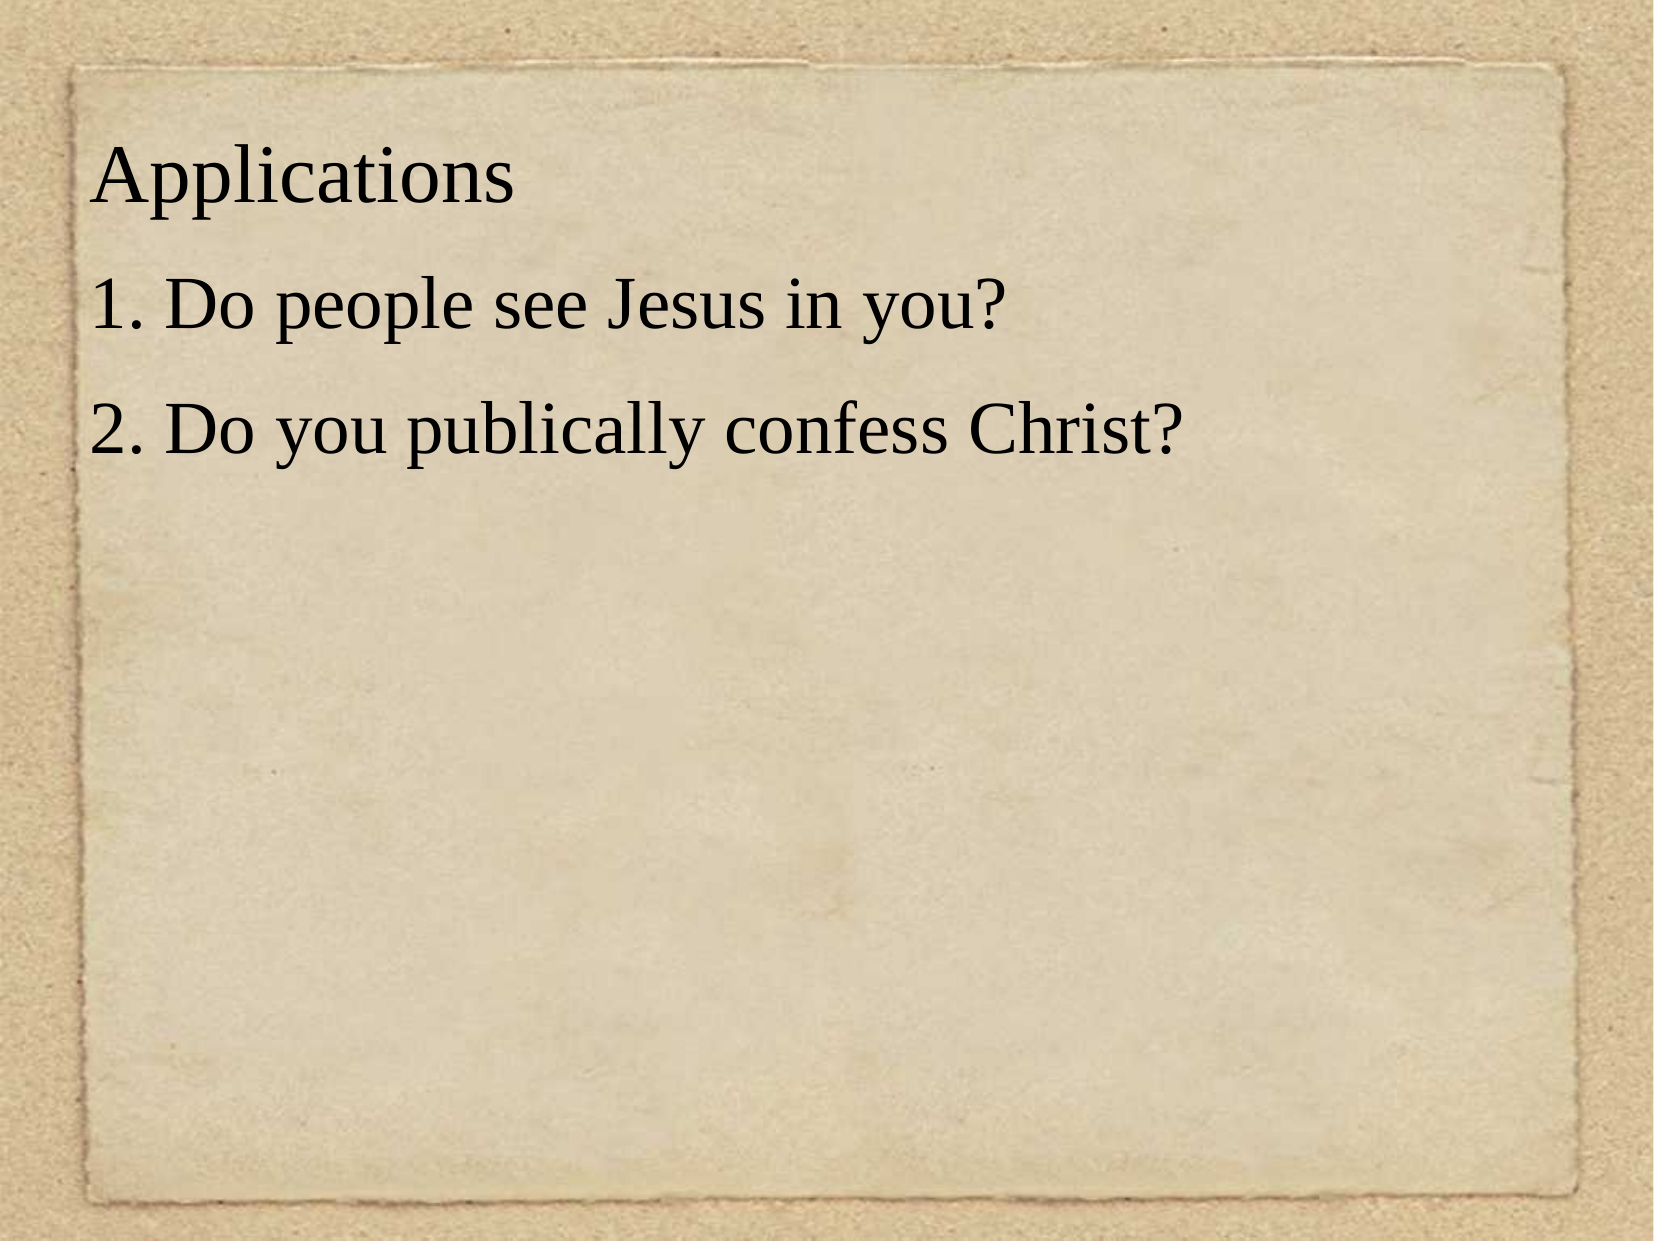

Applications
1. Do people see Jesus in you?
2. Do you publically confess Christ?